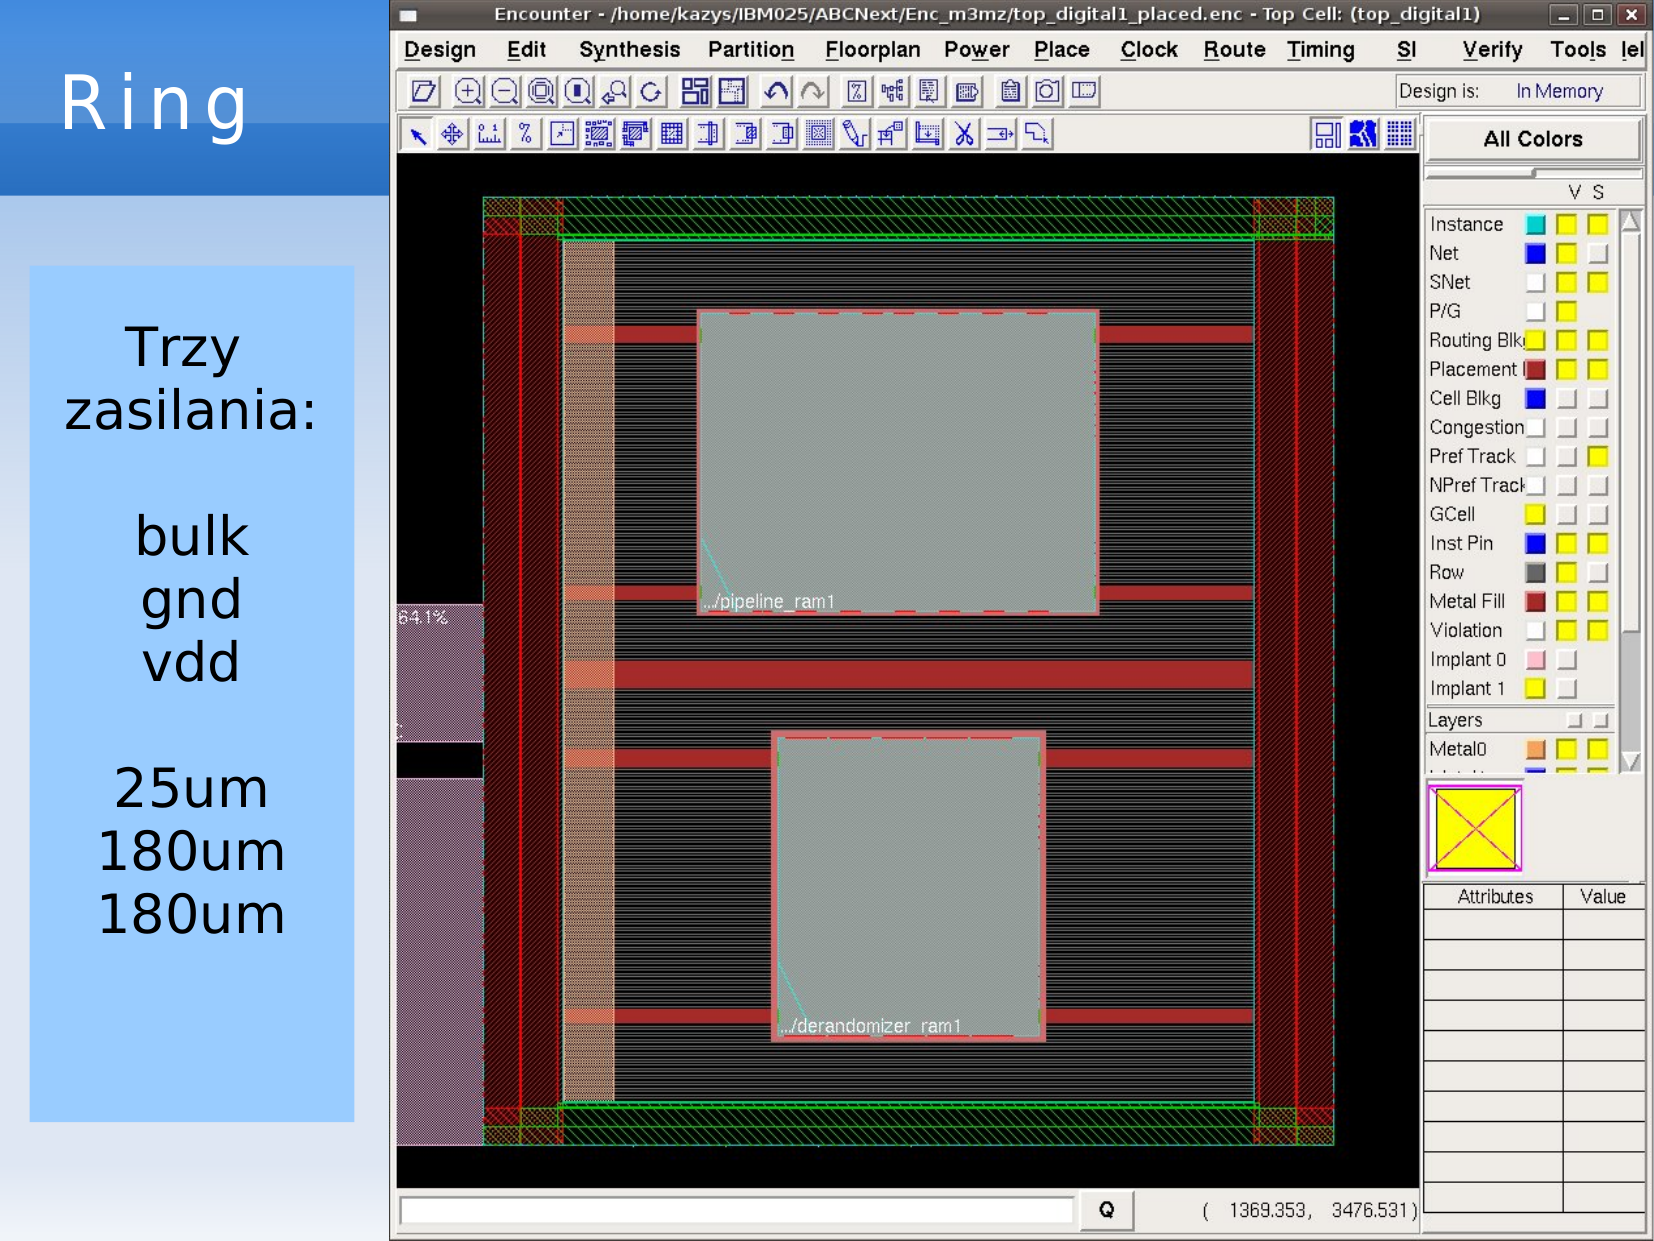

# Ring
Trzy
zasilania:
bulk
gnd
vdd
25um
180um
180um